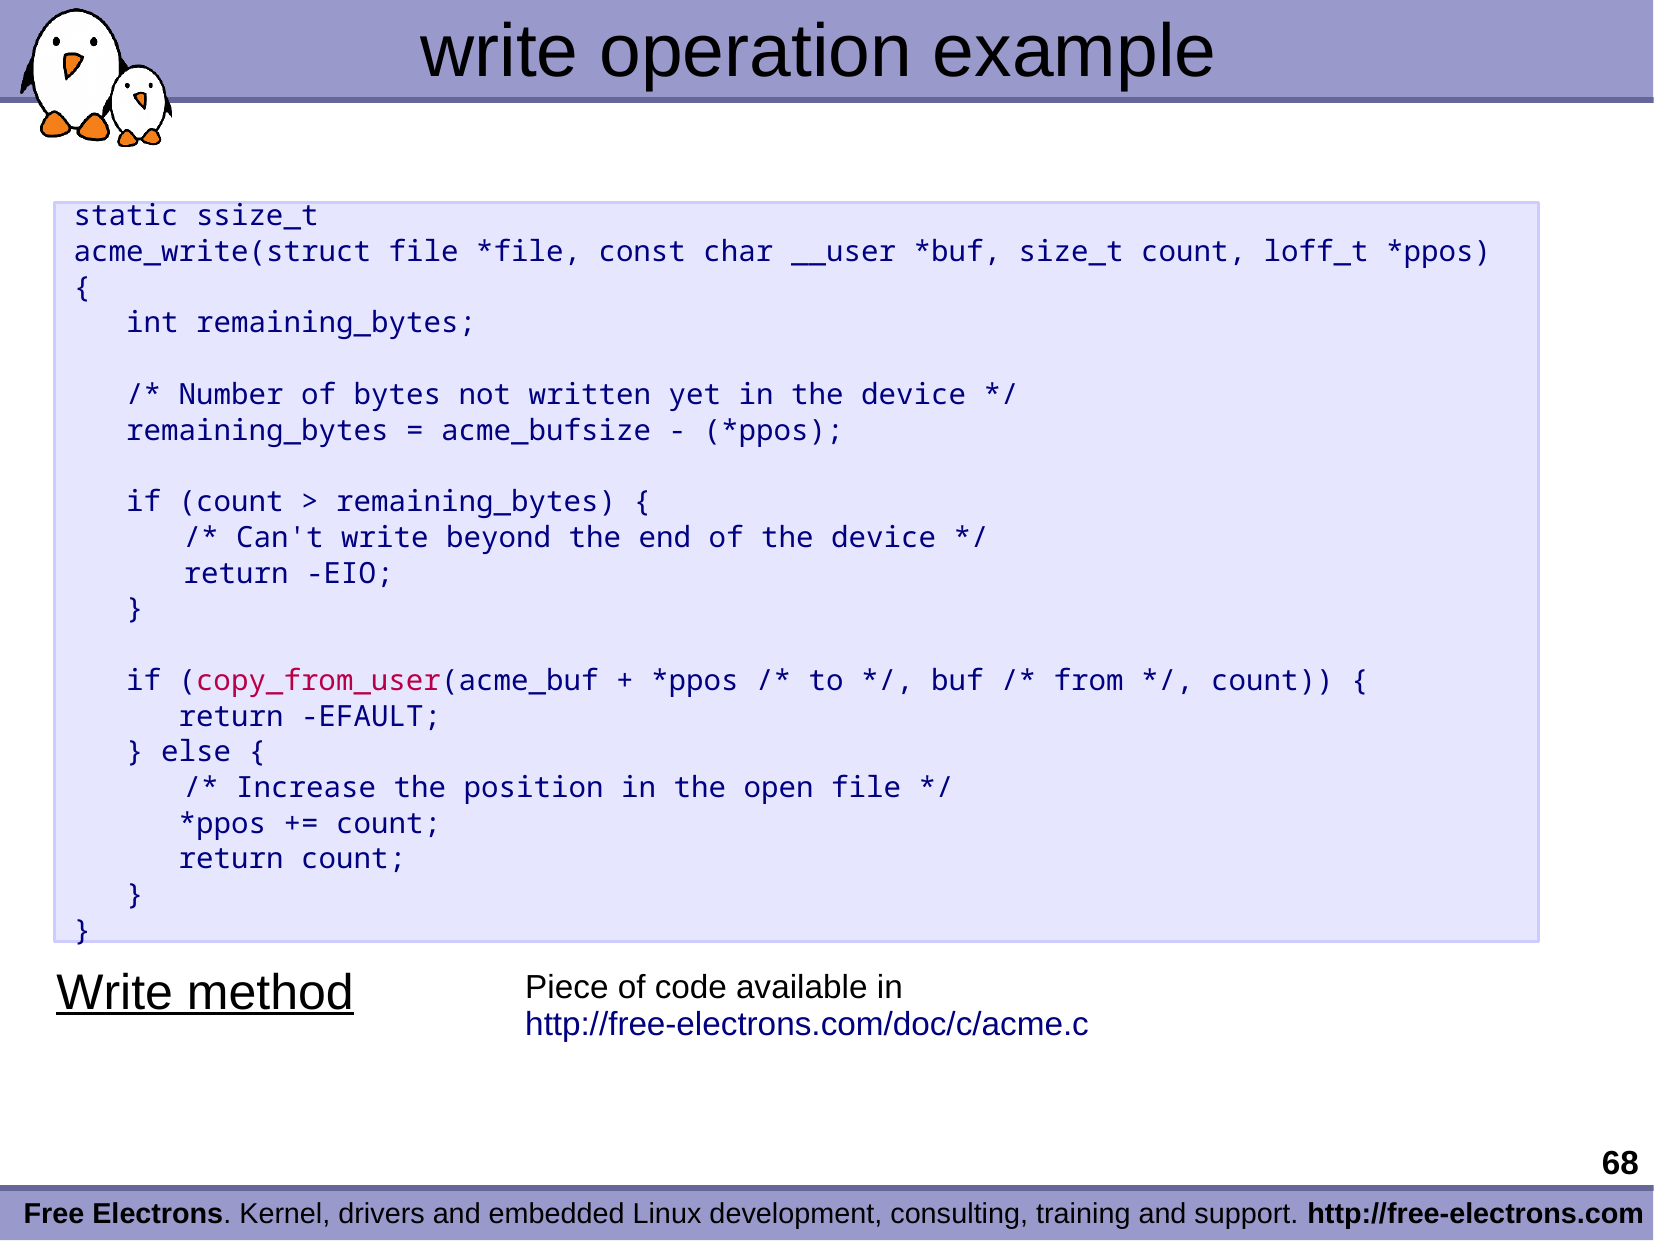

# write operation example
static ssize_t
acme_write(struct file *file, const char __user *buf, size_t count, loff_t *ppos)
{
 int remaining_bytes;
 /* Number of bytes not written yet in the device */
 remaining_bytes = acme_bufsize - (*ppos);
 if (count > remaining_bytes) {
	 /* Can't write beyond the end of the device */
	 return -EIO;
 }
 if (copy_from_user(acme_buf + *ppos /* to */, buf /* from */, count)) {
 return -EFAULT;
 } else {
	 /* Increase the position in the open file */
 *ppos += count;
 return count;
 }
}
Write method
Piece of code available in
http://free-electrons.com/doc/c/acme.c